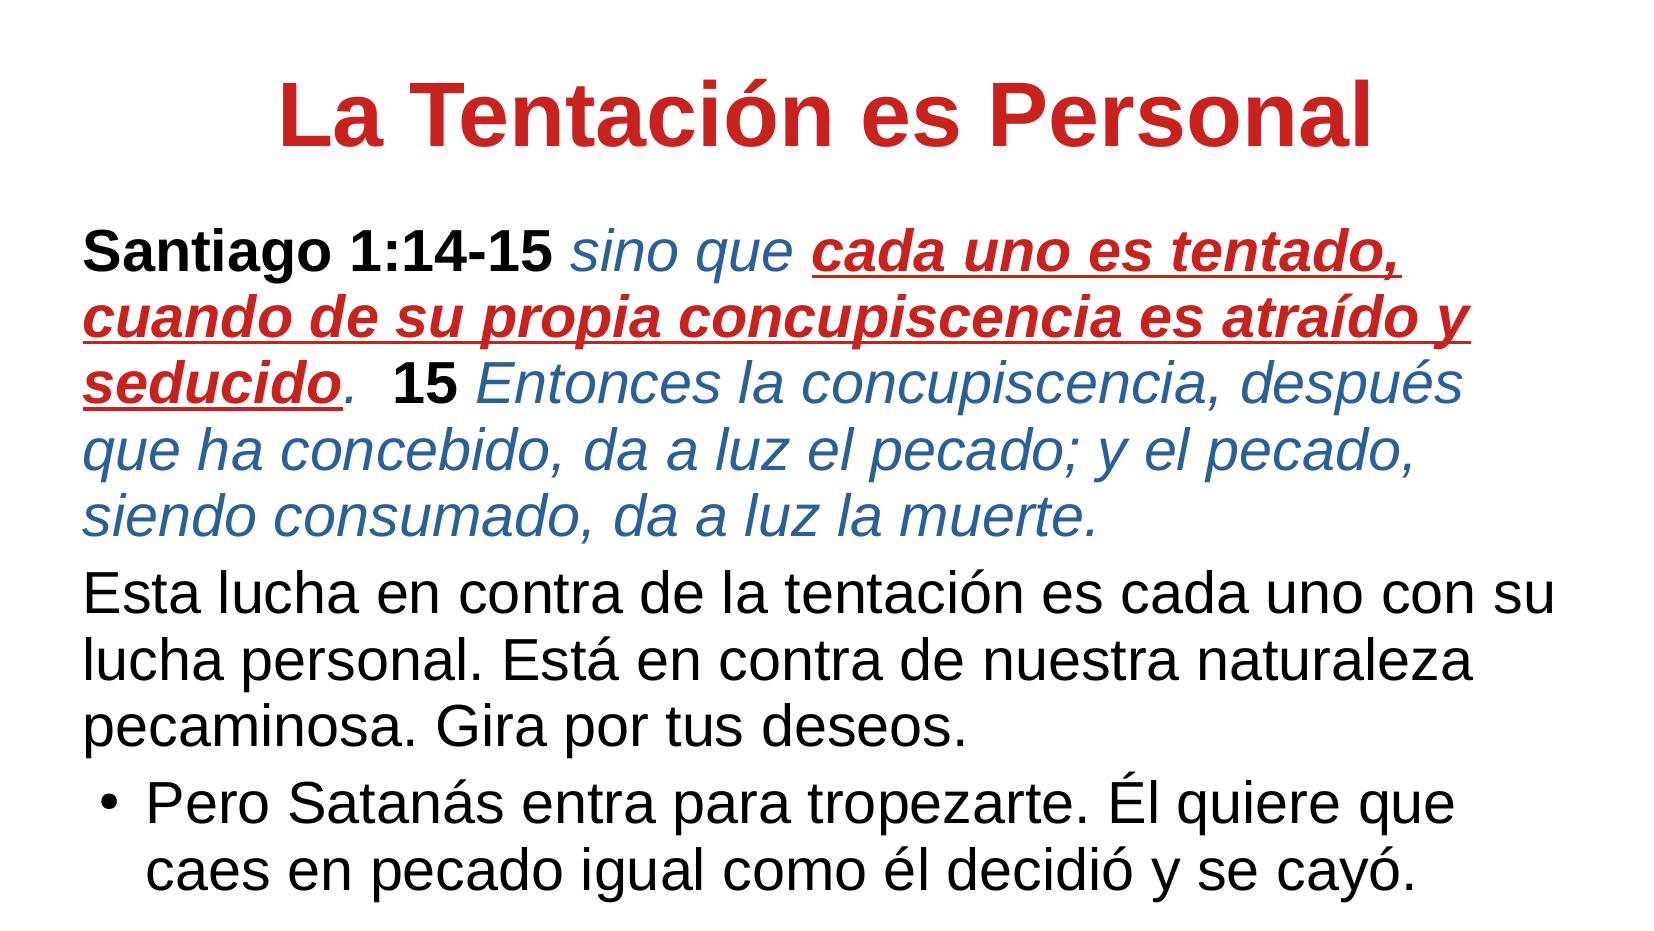

# La Tentación es Personal
Santiago 1:14-15 sino que cada uno es tentado, cuando de su propia concupiscencia es atraído y seducido. 15 Entonces la concupiscencia, después que ha concebido, da a luz el pecado; y el pecado, siendo consumado, da a luz la muerte.
Esta lucha en contra de la tentación es cada uno con su lucha personal. Está en contra de nuestra naturaleza pecaminosa. Gira por tus deseos.
Pero Satanás entra para tropezarte. Él quiere que caes en pecado igual como él decidió y se cayó.